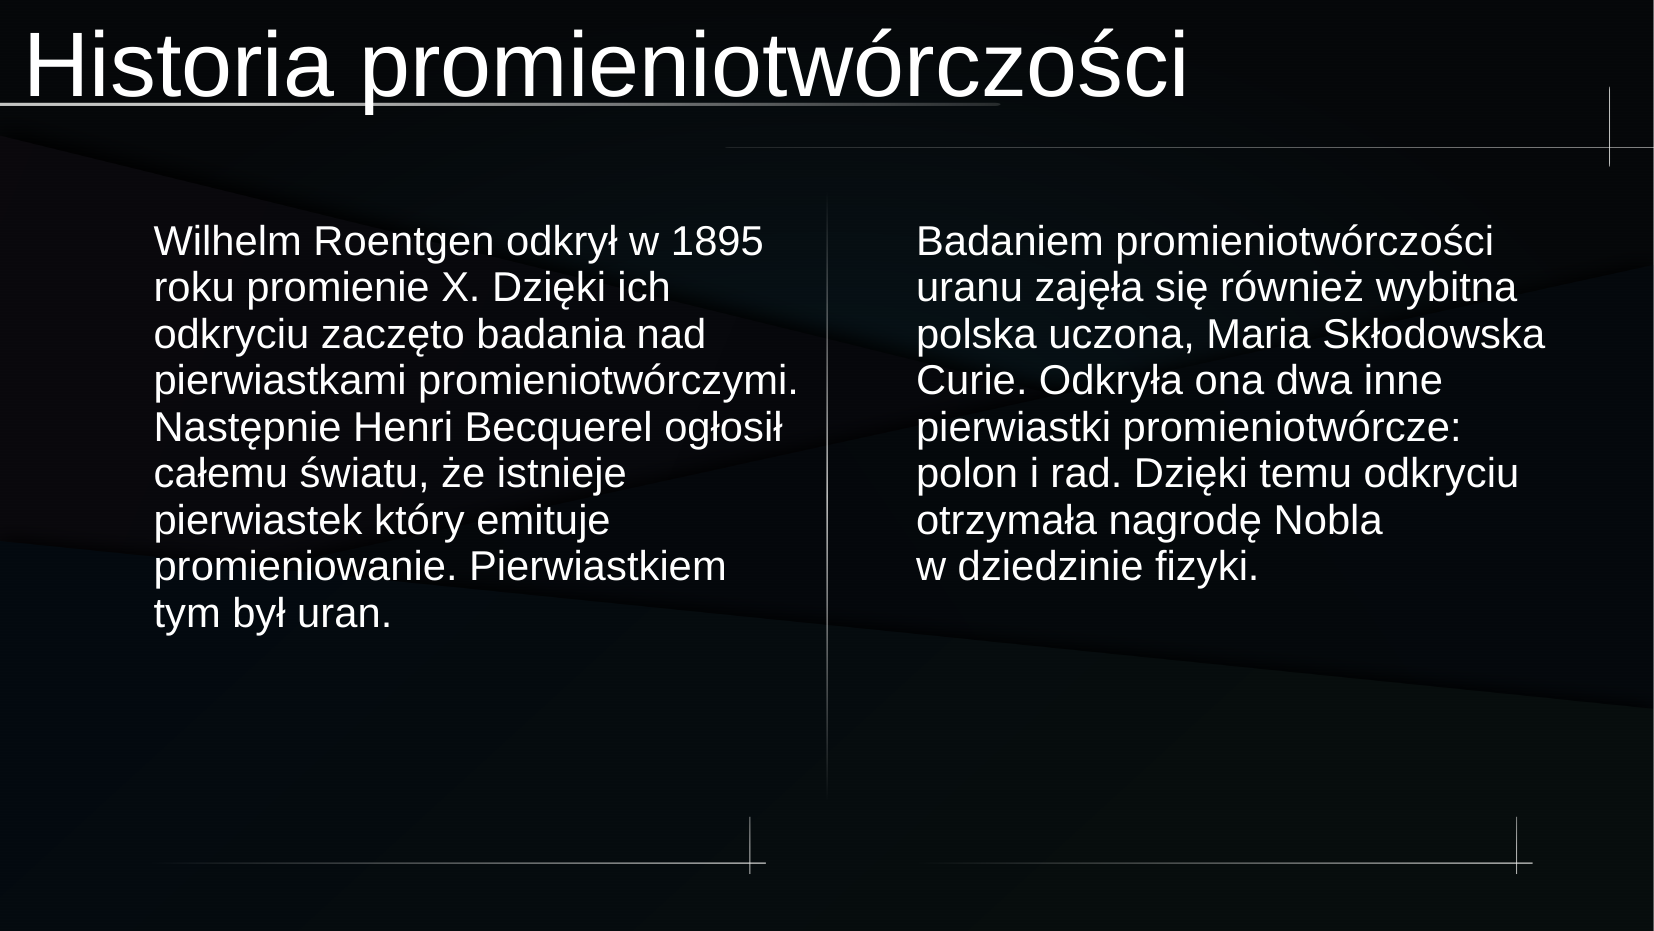

# Historia promieniotwórczości
Wilhelm Roentgen odkrył w 1895 roku promienie X. Dzięki ich odkryciu zaczęto badania nad pierwiastkami promieniotwórczymi. Następnie Henri Becquerel ogłosił całemu światu, że istnieje pierwiastek który emituje promieniowanie. Pierwiastkiem tym był uran.
Badaniem promieniotwórczości uranu zajęła się również wybitna polska uczona, Maria Skłodowska Curie. Odkryła ona dwa inne pierwiastki promieniotwórcze: polon i rad. Dzięki temu odkryciu otrzymała nagrodę Nobla w dziedzinie fizyki.